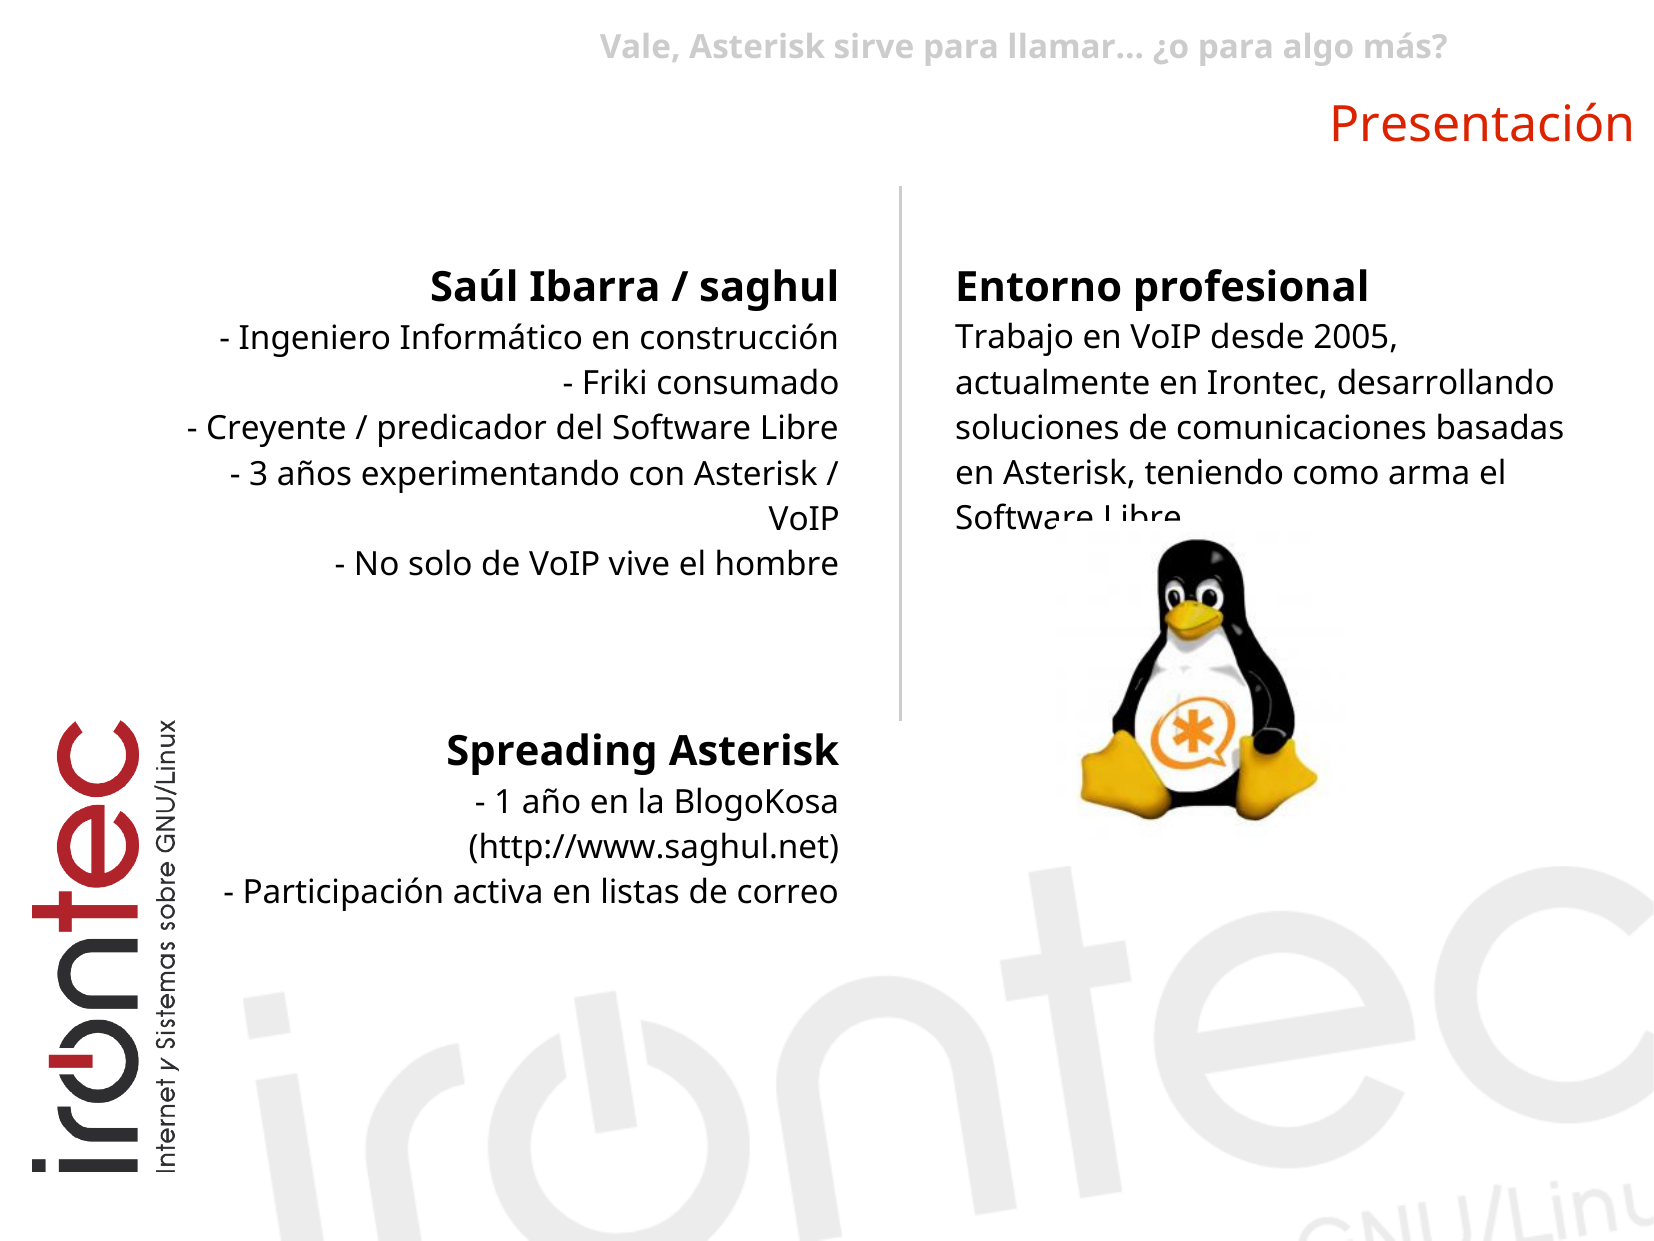

# Presentación
Entorno profesional
Trabajo en VoIP desde 2005, actualmente en Irontec, desarrollando soluciones de comunicaciones basadas en Asterisk, teniendo como arma el Software Libre.
Saúl Ibarra / saghul
- Ingeniero Informático en construcción
- Friki consumado
- Creyente / predicador del Software Libre
- 3 años experimentando con Asterisk / VoIP
- No solo de VoIP vive el hombre
Spreading Asterisk
- 1 año en la BlogoKosa (http://www.saghul.net)
- Participación activa en listas de correo